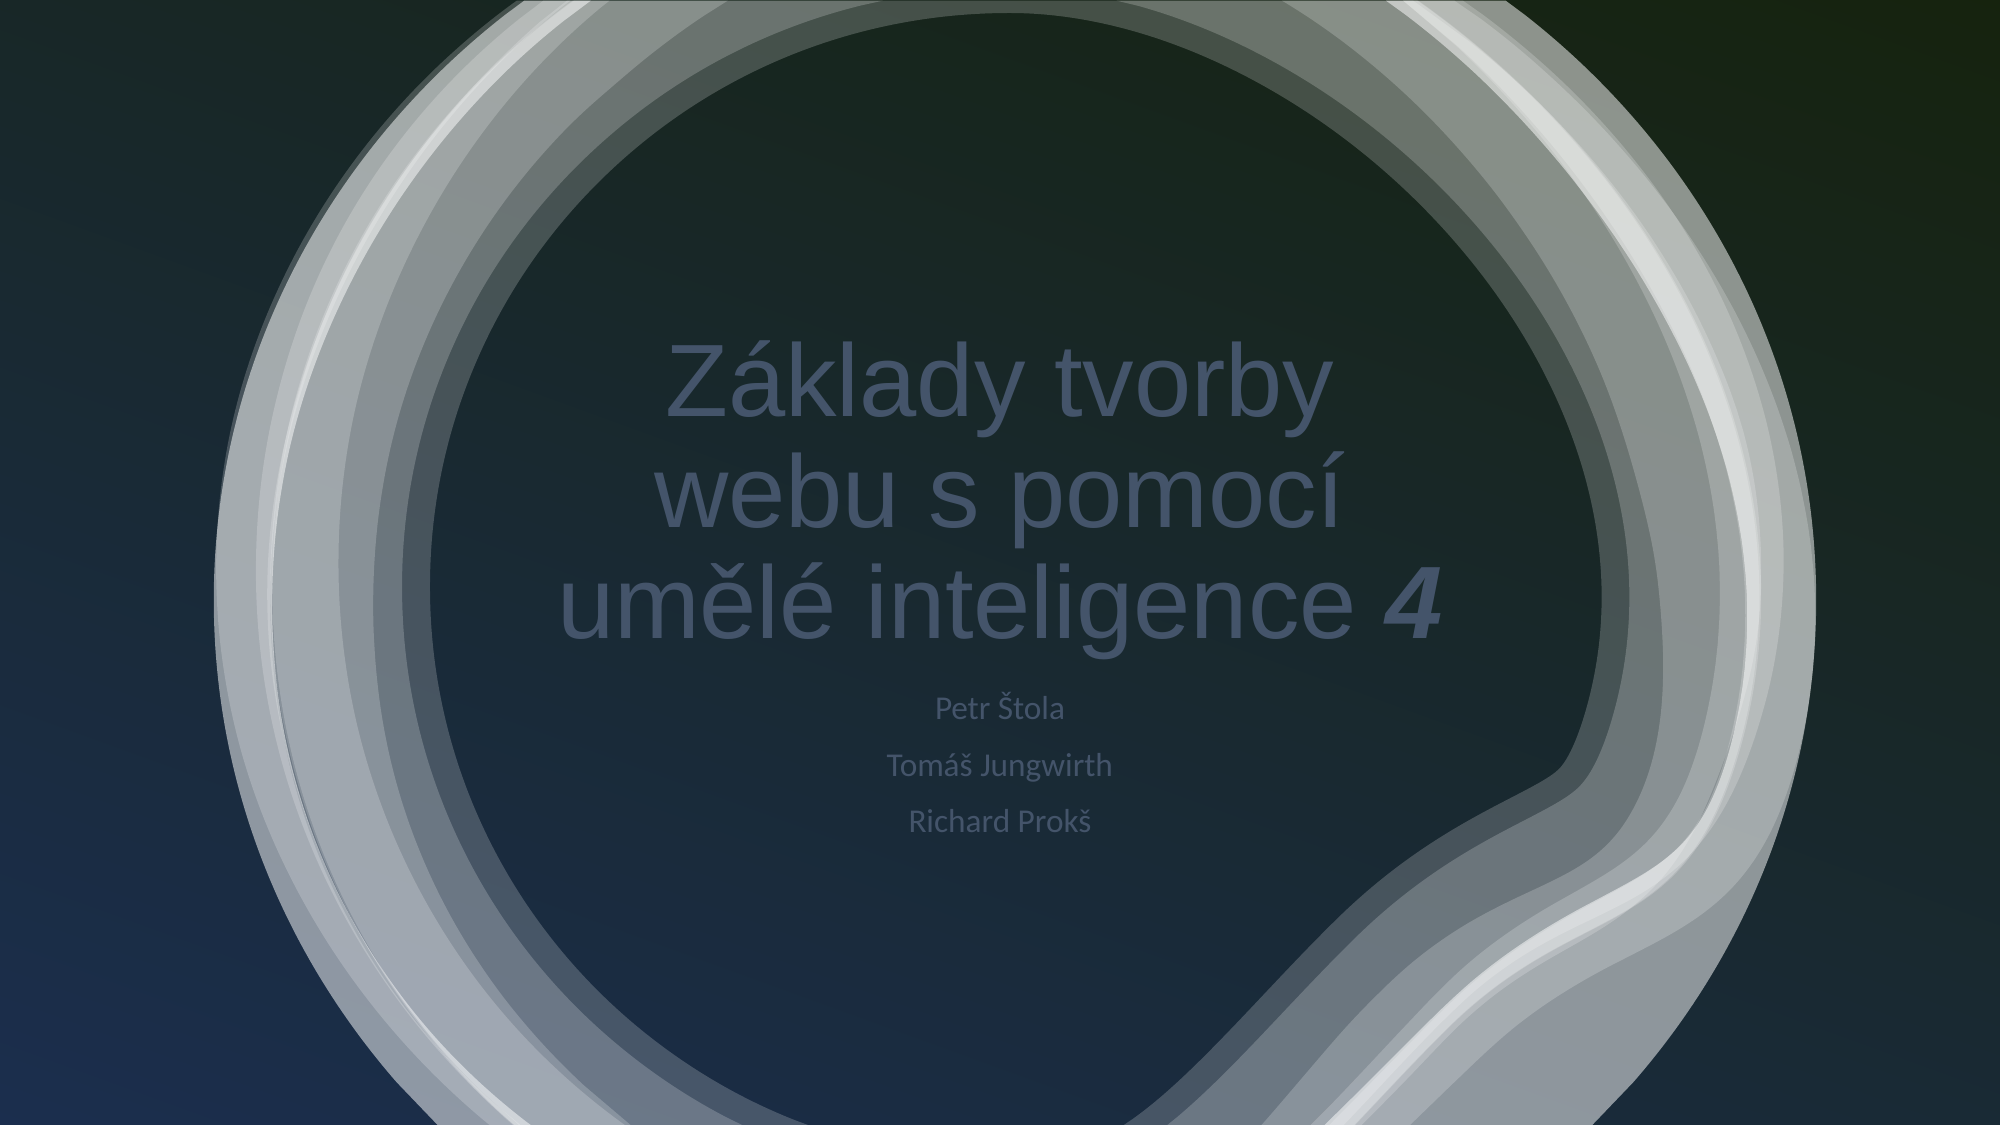

# Základy tvorby webu s pomocí umělé inteligence 4
Petr Štola
Tomáš Jungwirth
Richard Prokš